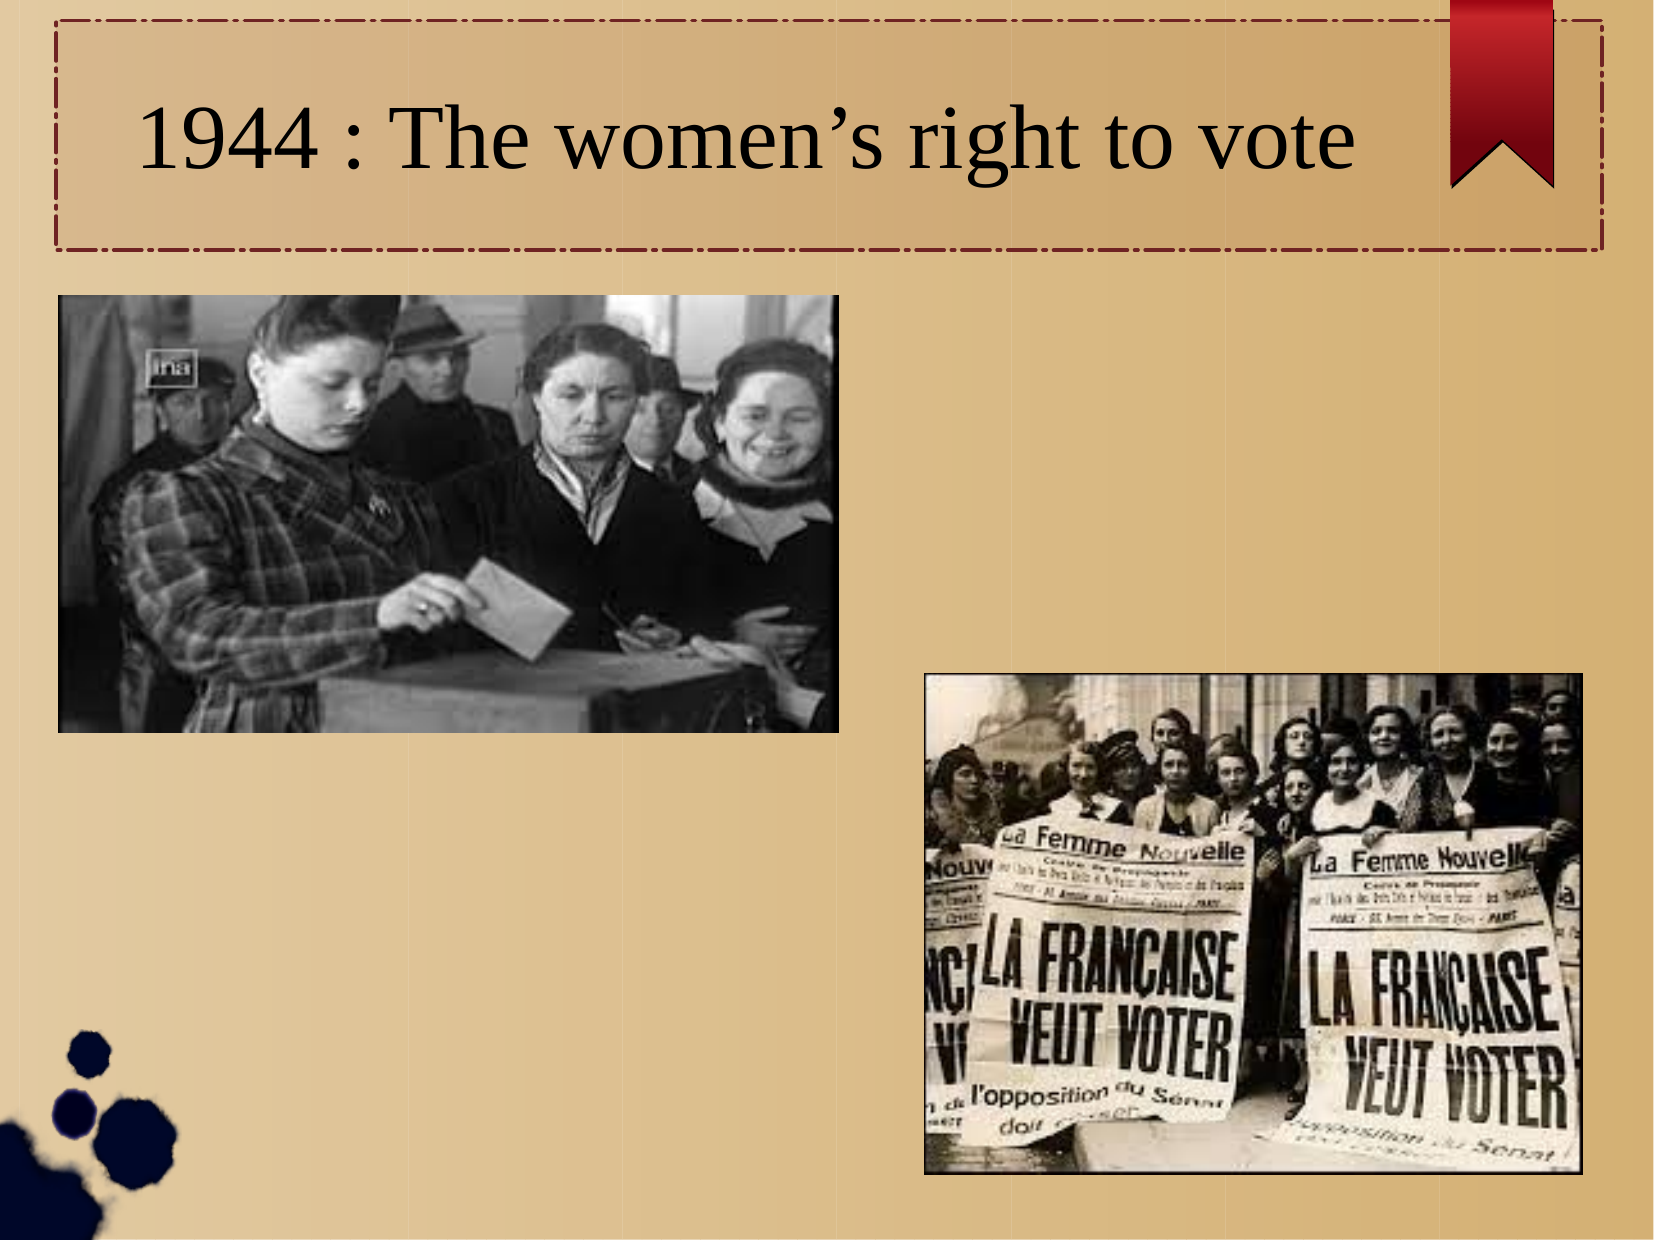

# 1944 : The women’s right to vote